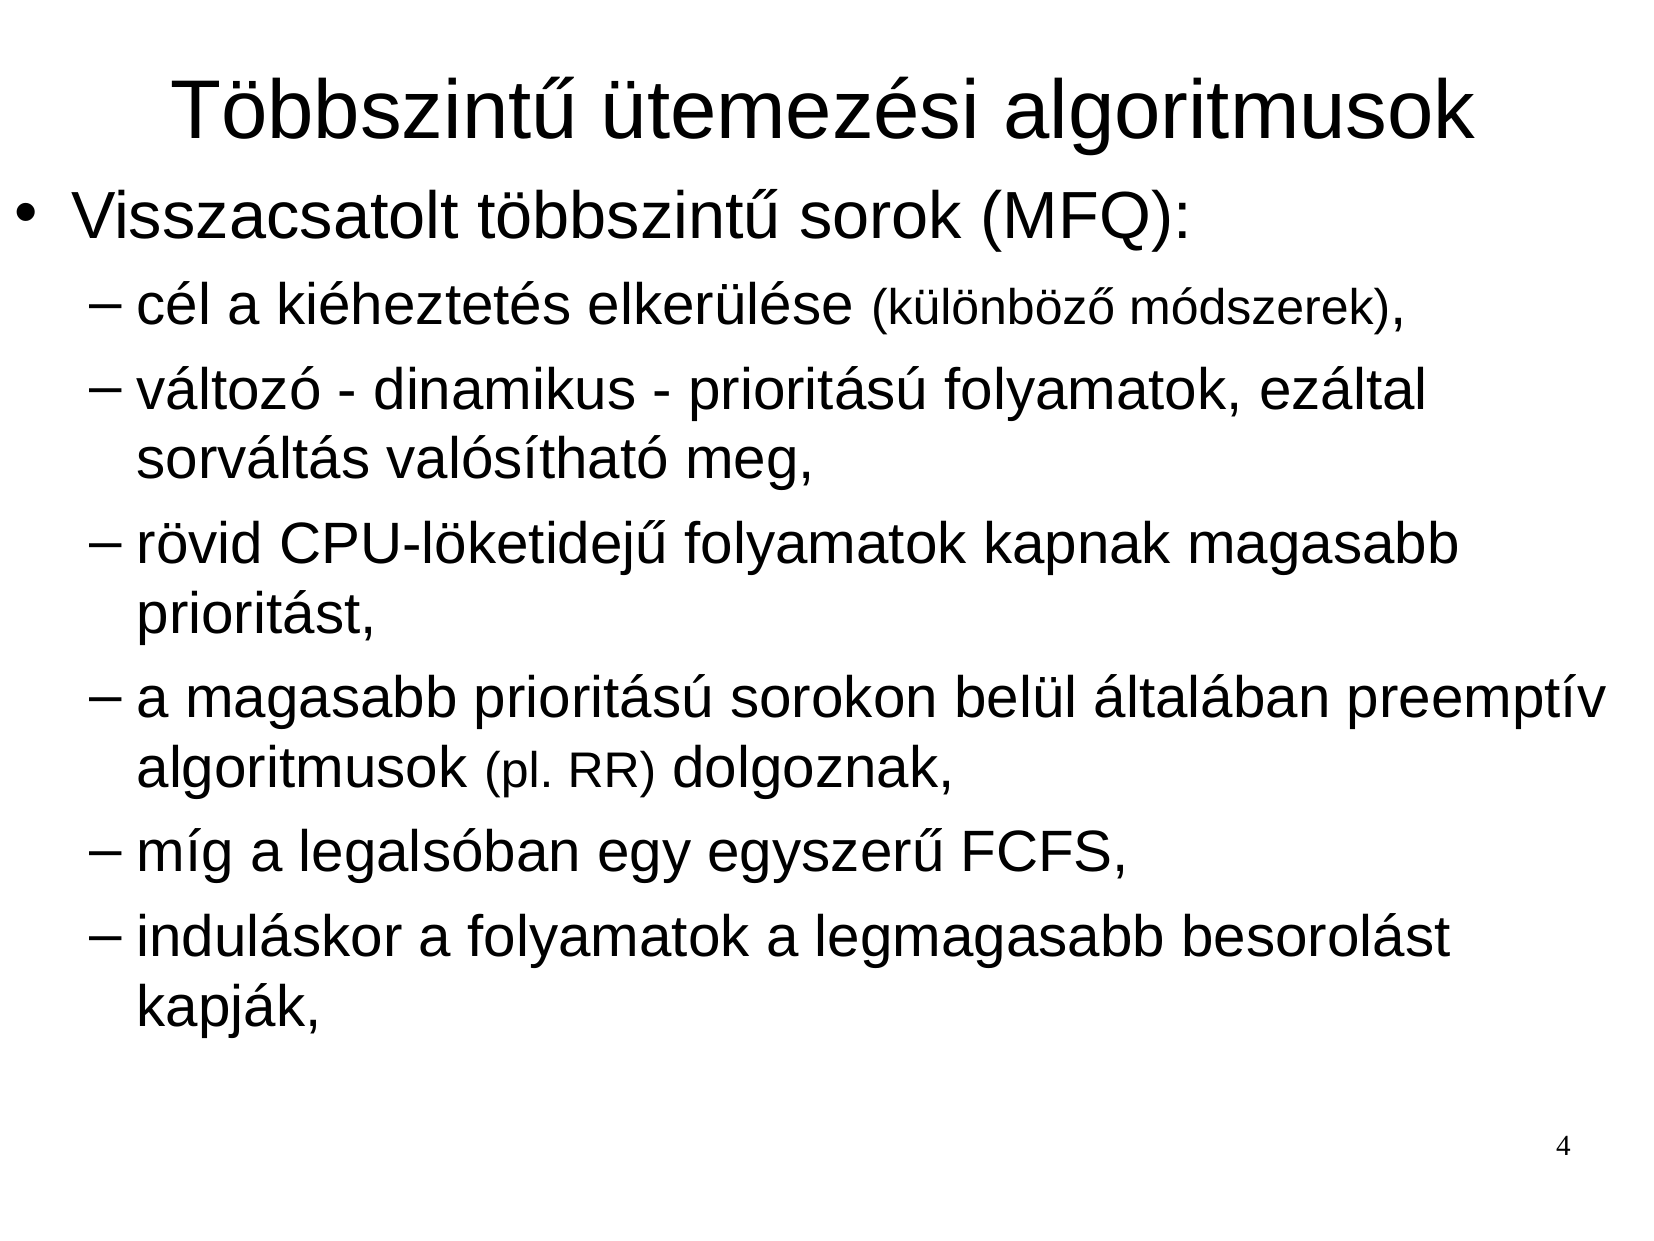

# Többszintű ütemezési algoritmusok
Visszacsatolt többszintű sorok (MFQ):
cél a kiéheztetés elkerülése (különböző módszerek),
változó - dinamikus - prioritású folyamatok, ezáltal sorváltás valósítható meg,
rövid CPU-löketidejű folyamatok kapnak magasabb prioritást,
a magasabb prioritású sorokon belül általában preemptív algoritmusok (pl. RR) dolgoznak,
míg a legalsóban egy egyszerű FCFS,
induláskor a folyamatok a legmagasabb besorolást kapják,
4